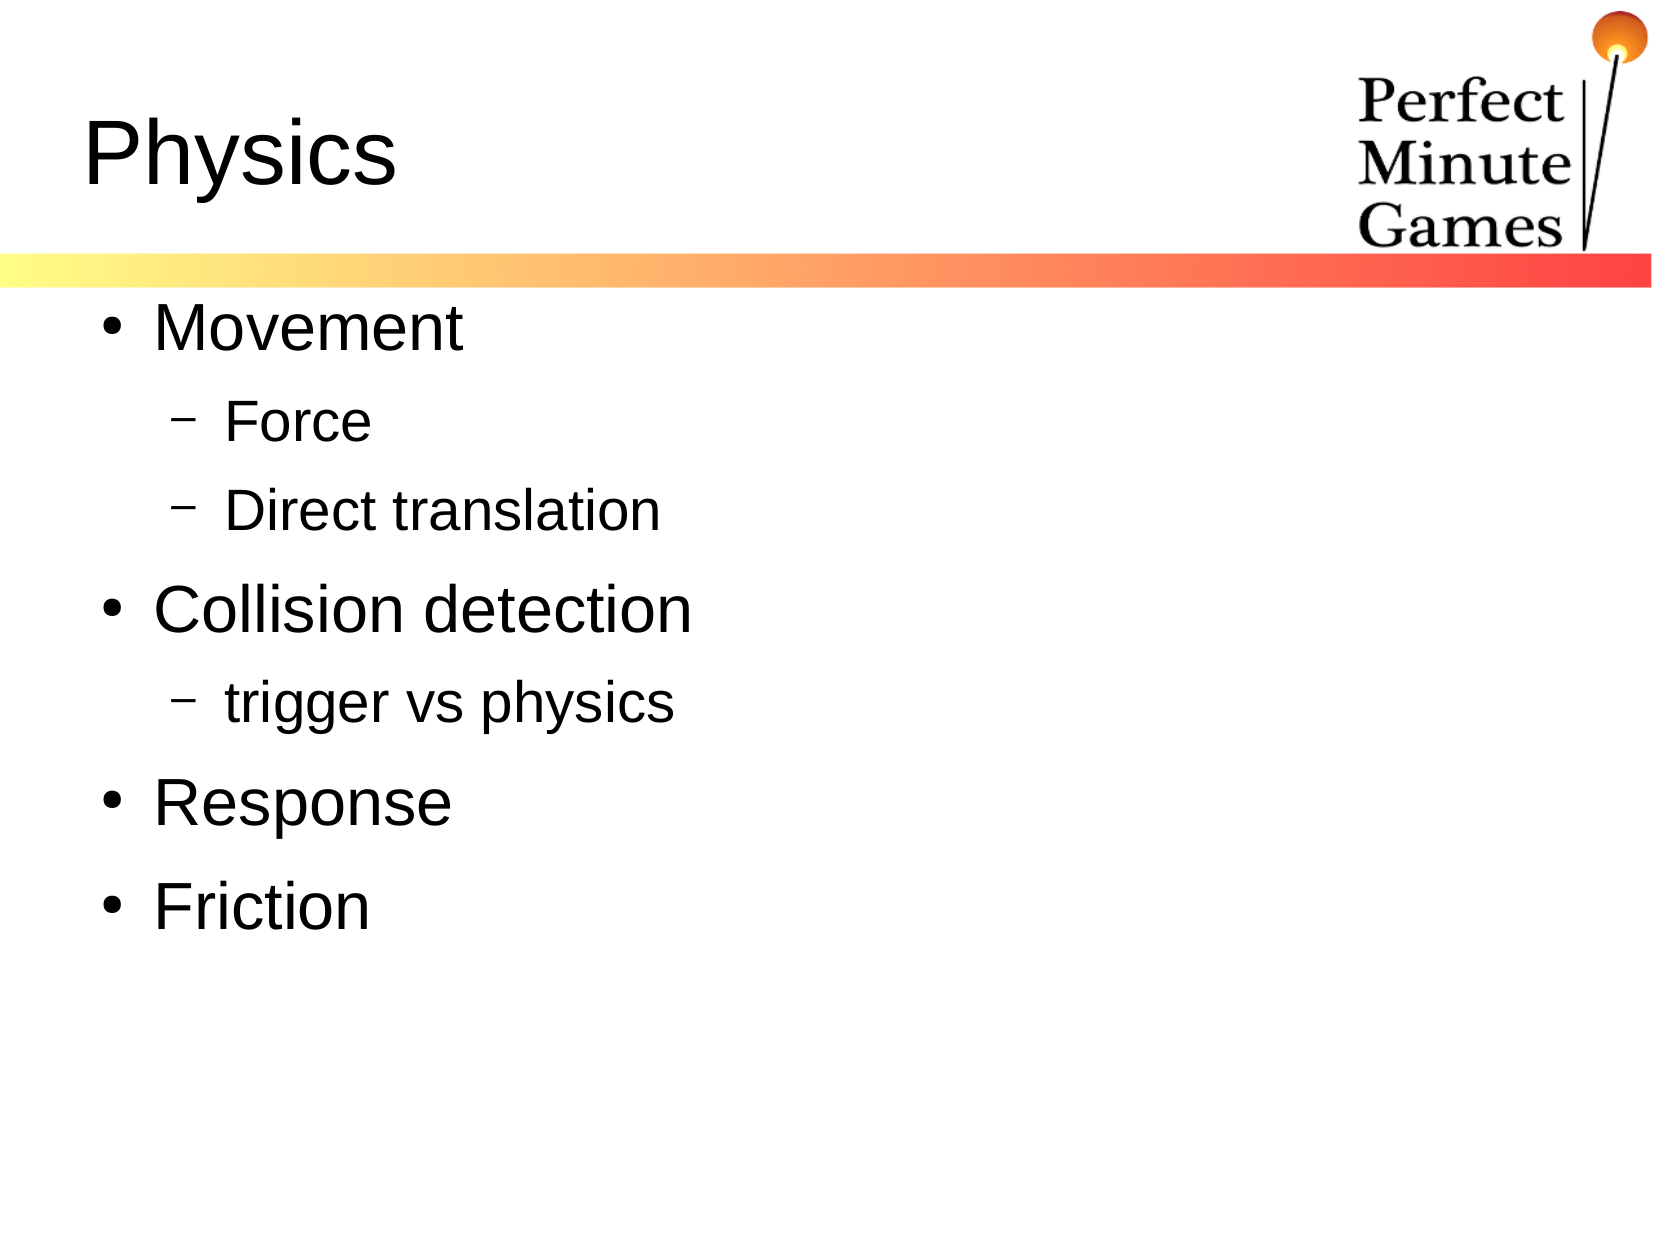

# Physics
Movement
Force
Direct translation
Collision detection
trigger vs physics
Response
Friction